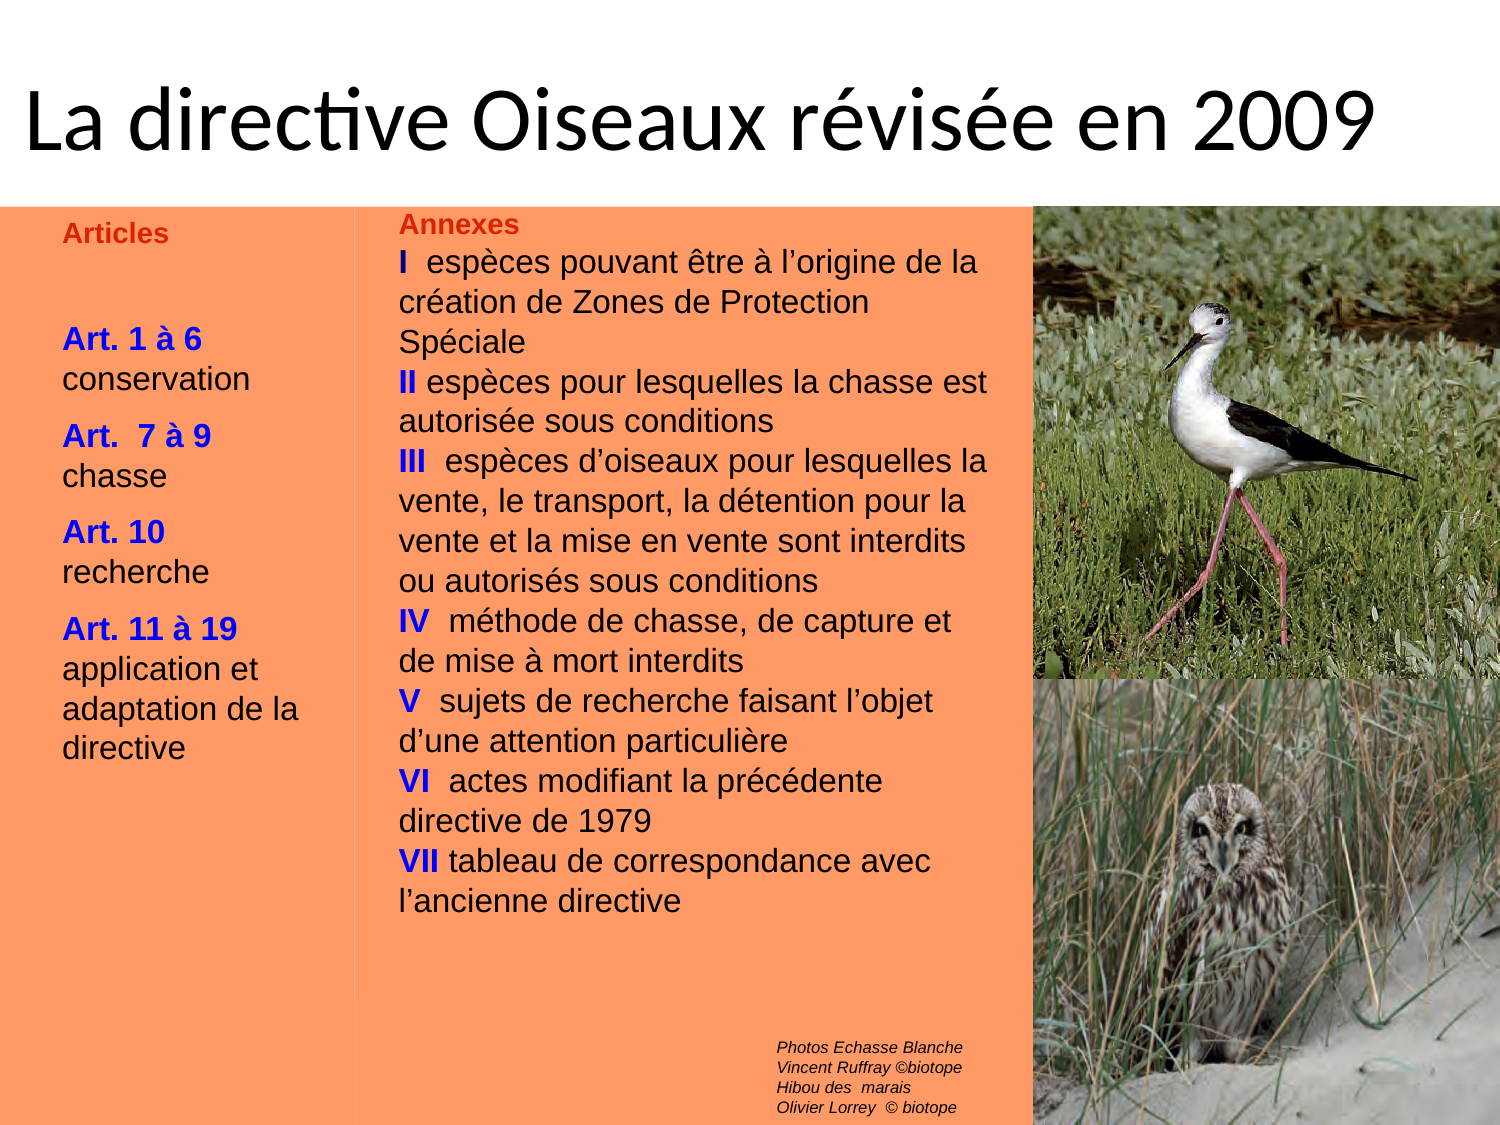

# La directive Oiseaux révisée en 2009
Annexes
I espèces pouvant être à l’origine de la création de Zones de Protection Spéciale
II espèces pour lesquelles la chasse est autorisée sous conditions
III espèces d’oiseaux pour lesquelles la vente, le transport, la détention pour la vente et la mise en vente sont interdits ou autorisés sous conditions
IV méthode de chasse, de capture et de mise à mort interdits
V sujets de recherche faisant l’objet d’une attention particulière
VI actes modifiant la précédente directive de 1979
VII tableau de correspondance avec l’ancienne directive
Articles
Art. 1 à 6 		conservation
Art. 7 à 9 		chasse
Art. 10 		recherche
Art. 11 à 19 	application et adaptation de la directive
Photos Echasse Blanche
Vincent Ruffray ©biotope
Hibou des marais
Olivier Lorrey © biotope